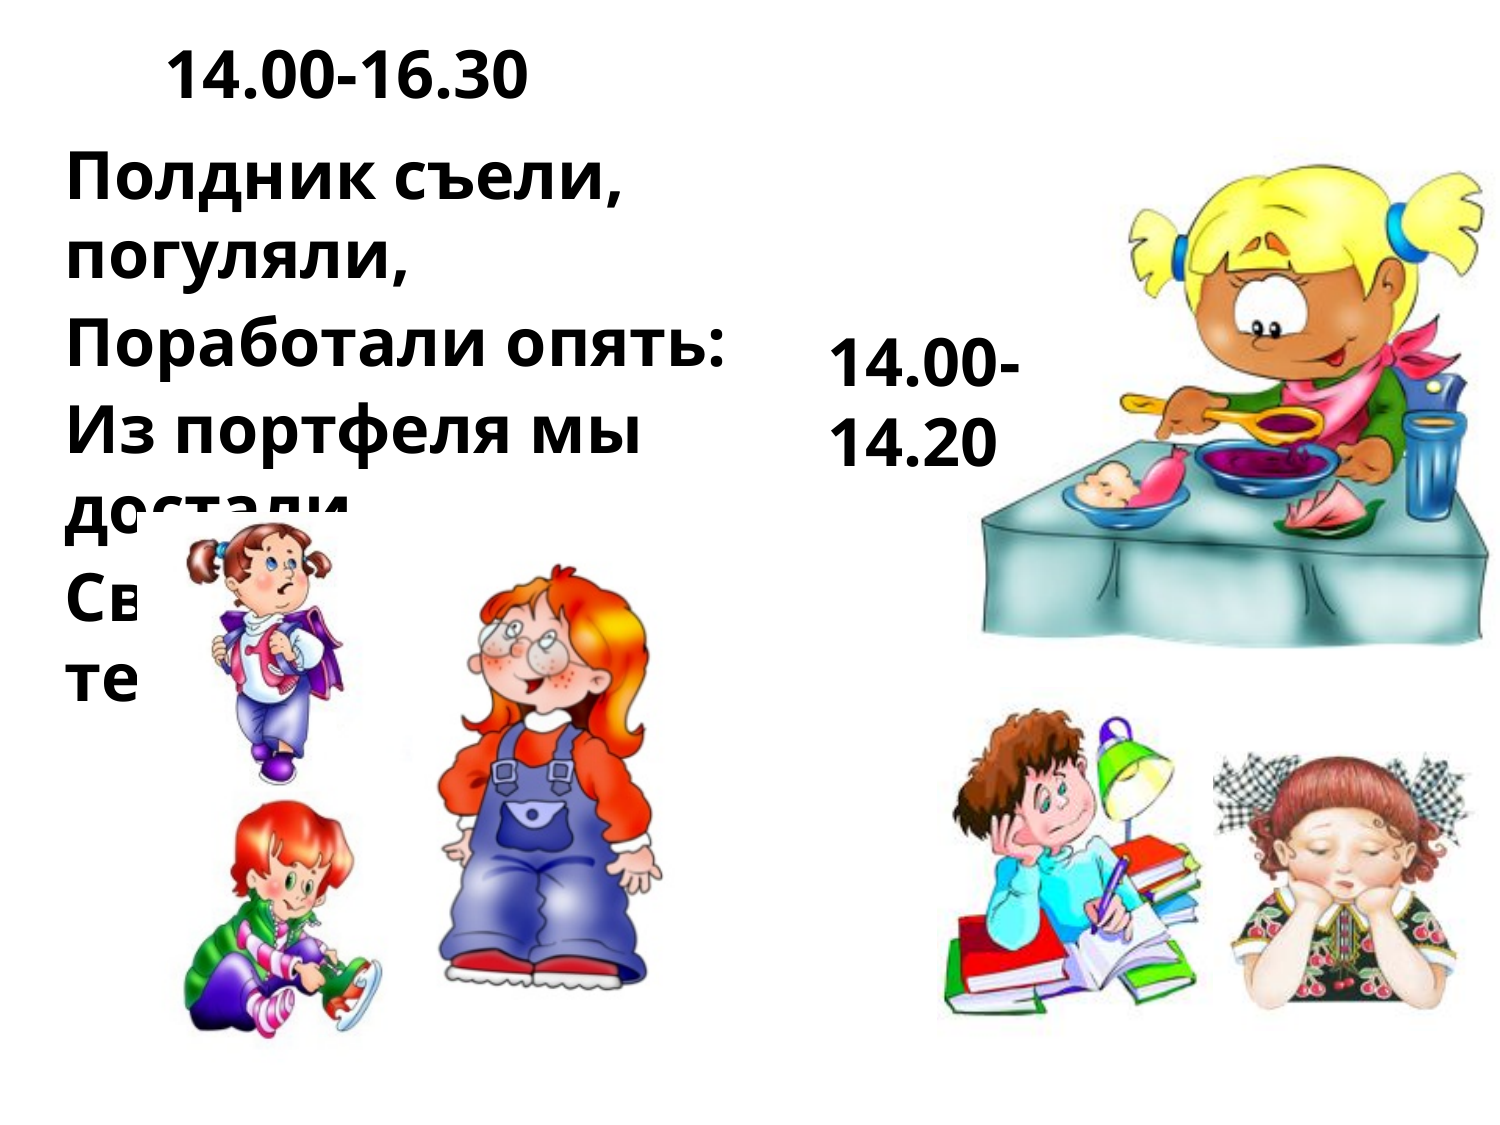

14.00-16.30
Полдник съели, погуляли,
Поработали опять:
Из портфеля мы достали
Свой учебник и тетрадь.
14.00-14.20